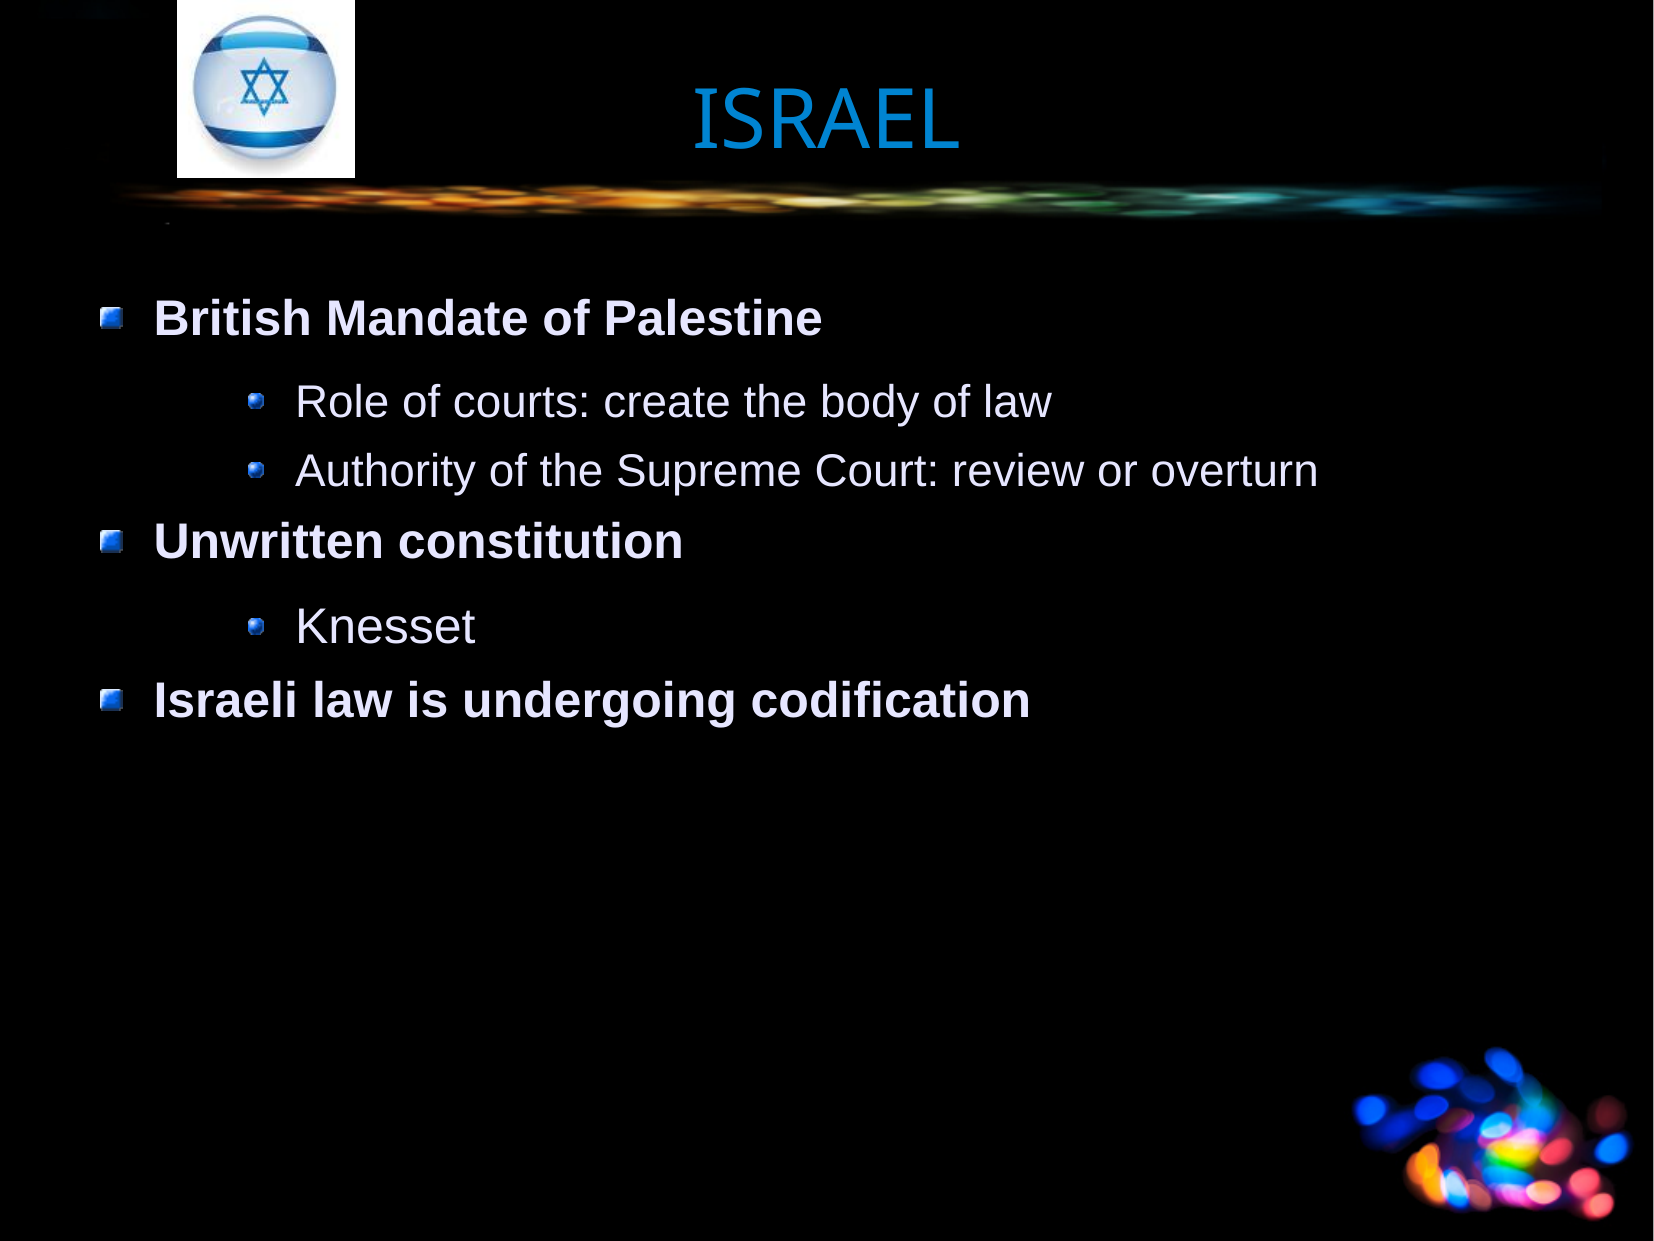

# ISRAEL
British Mandate of Palestine
Role of courts: create the body of law
Authority of the Supreme Court: review or overturn
Unwritten constitution
Knesset
Israeli law is undergoing codification